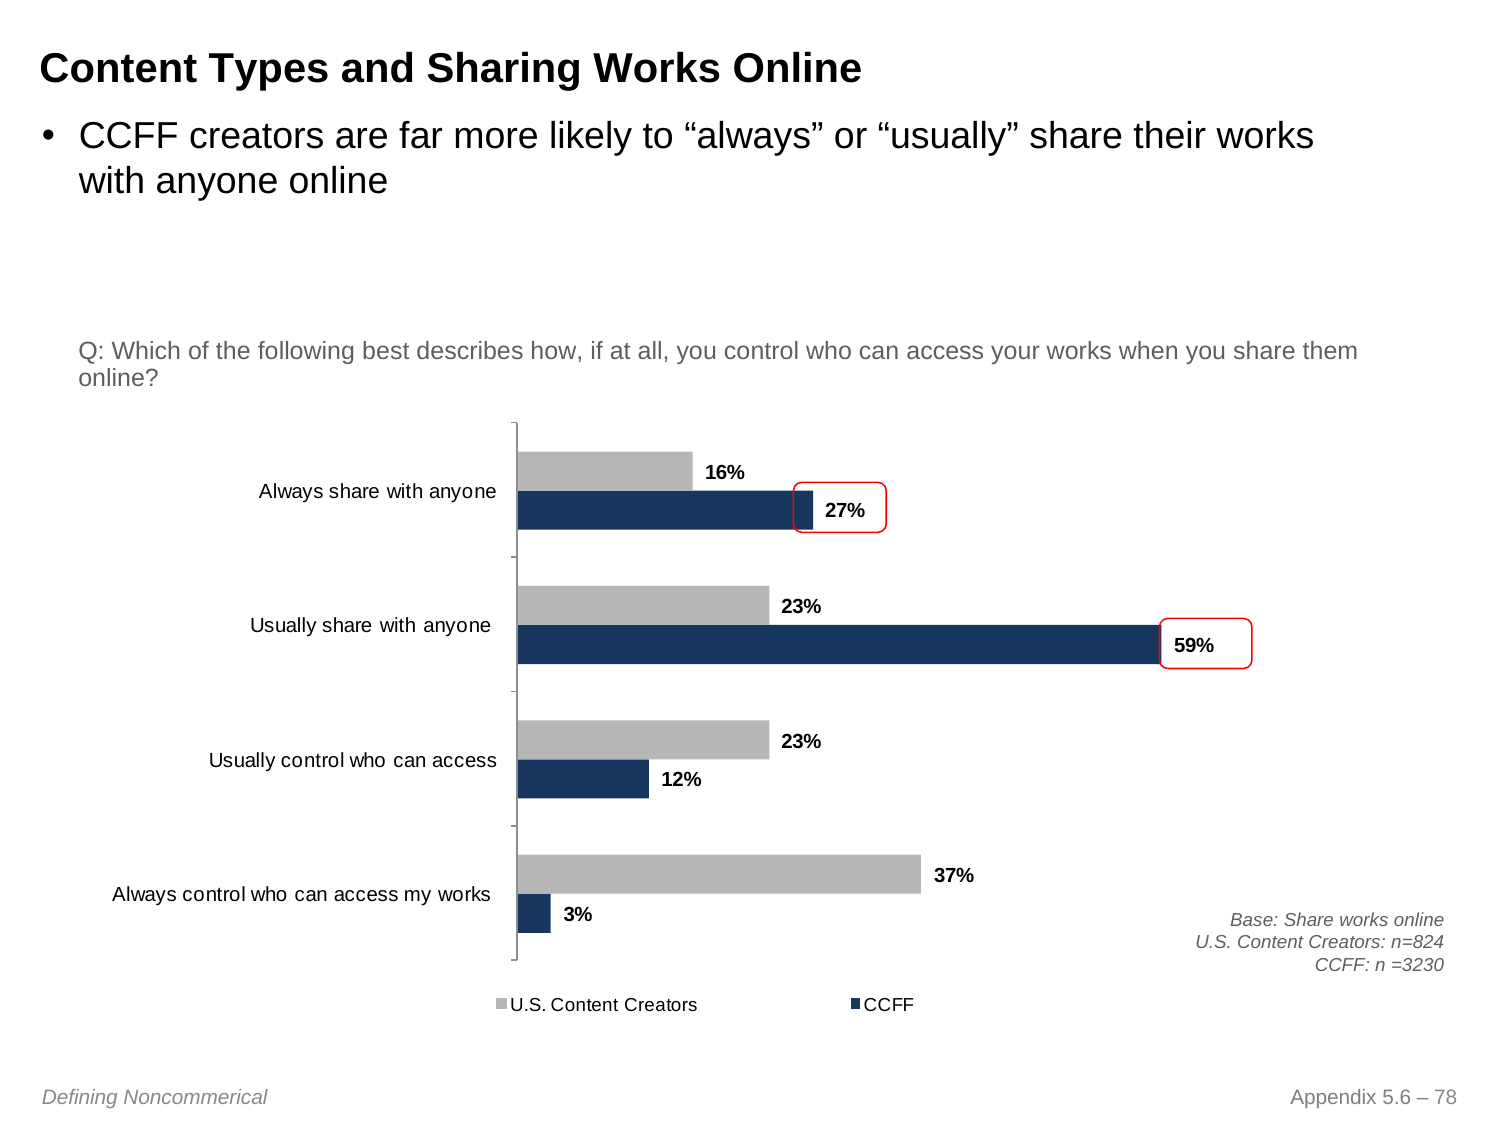

Content Types and Sharing Works Online
CCFF creators are far more likely to “always” or “usually” share their works with anyone online
Q: Which of the following best describes how, if at all, you control who can access your works when you share them online?
Base: Share works online
U.S. Content Creators: n=824
CCFF: n =3230
Defining Noncommerical
Appendix 5.6 –